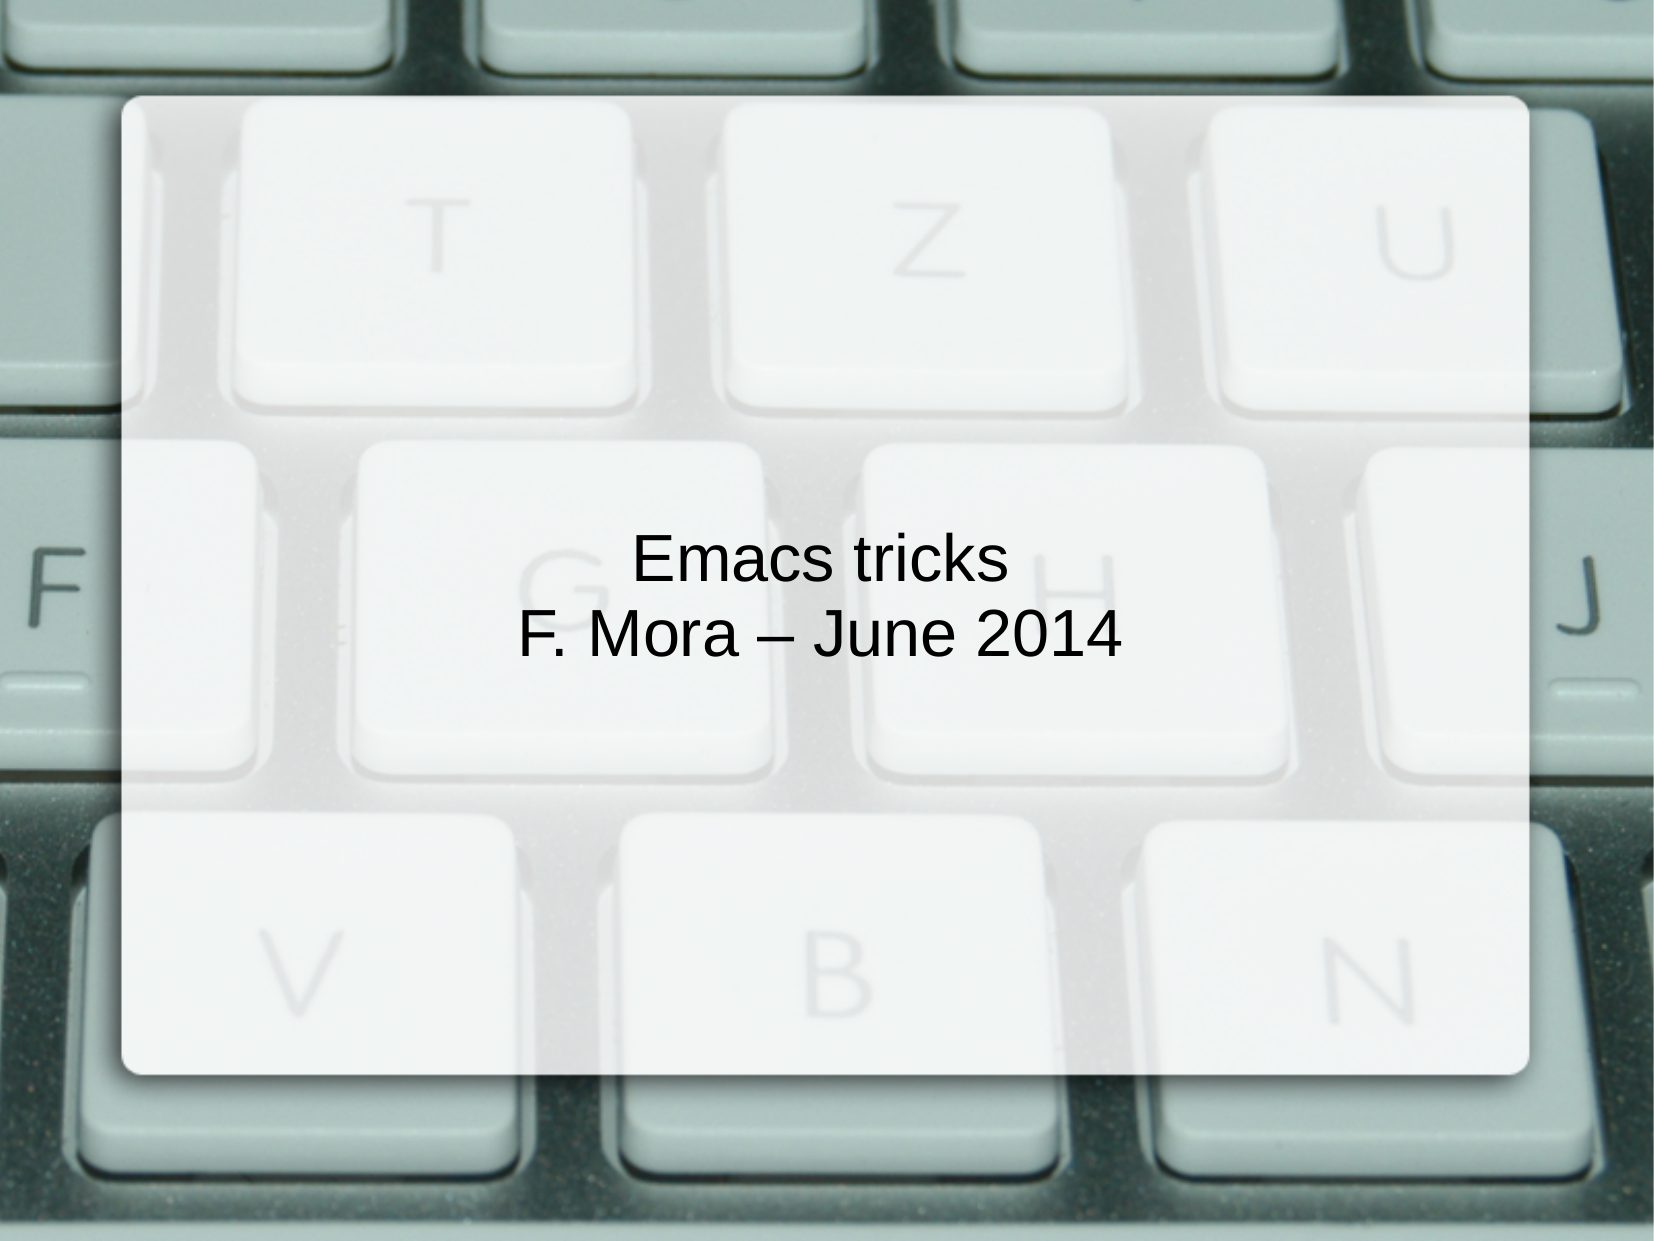

# Emacs tricks
F. Mora – June 2014